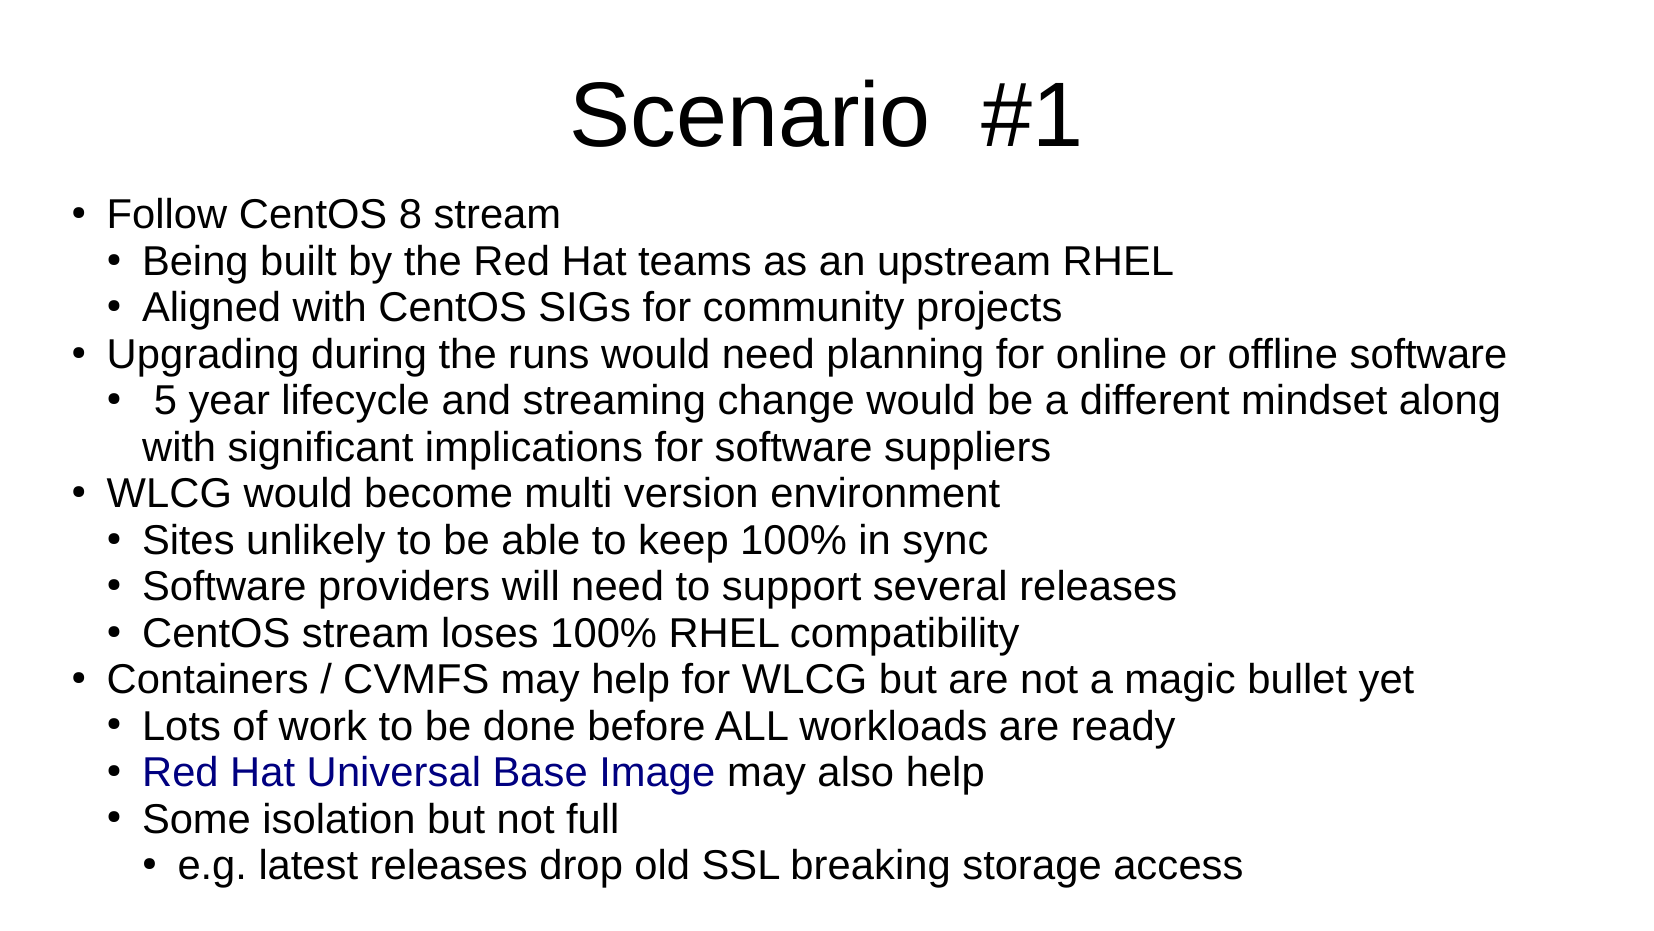

# Scenario #1
Follow CentOS 8 stream
Being built by the Red Hat teams as an upstream RHEL
Aligned with CentOS SIGs for community projects
Upgrading during the runs would need planning for online or offline software
 5 year lifecycle and streaming change would be a different mindset along with significant implications for software suppliers
WLCG would become multi version environment
Sites unlikely to be able to keep 100% in sync
Software providers will need to support several releases
CentOS stream loses 100% RHEL compatibility
Containers / CVMFS may help for WLCG but are not a magic bullet yet
Lots of work to be done before ALL workloads are ready
Red Hat Universal Base Image may also help
Some isolation but not full
e.g. latest releases drop old SSL breaking storage access